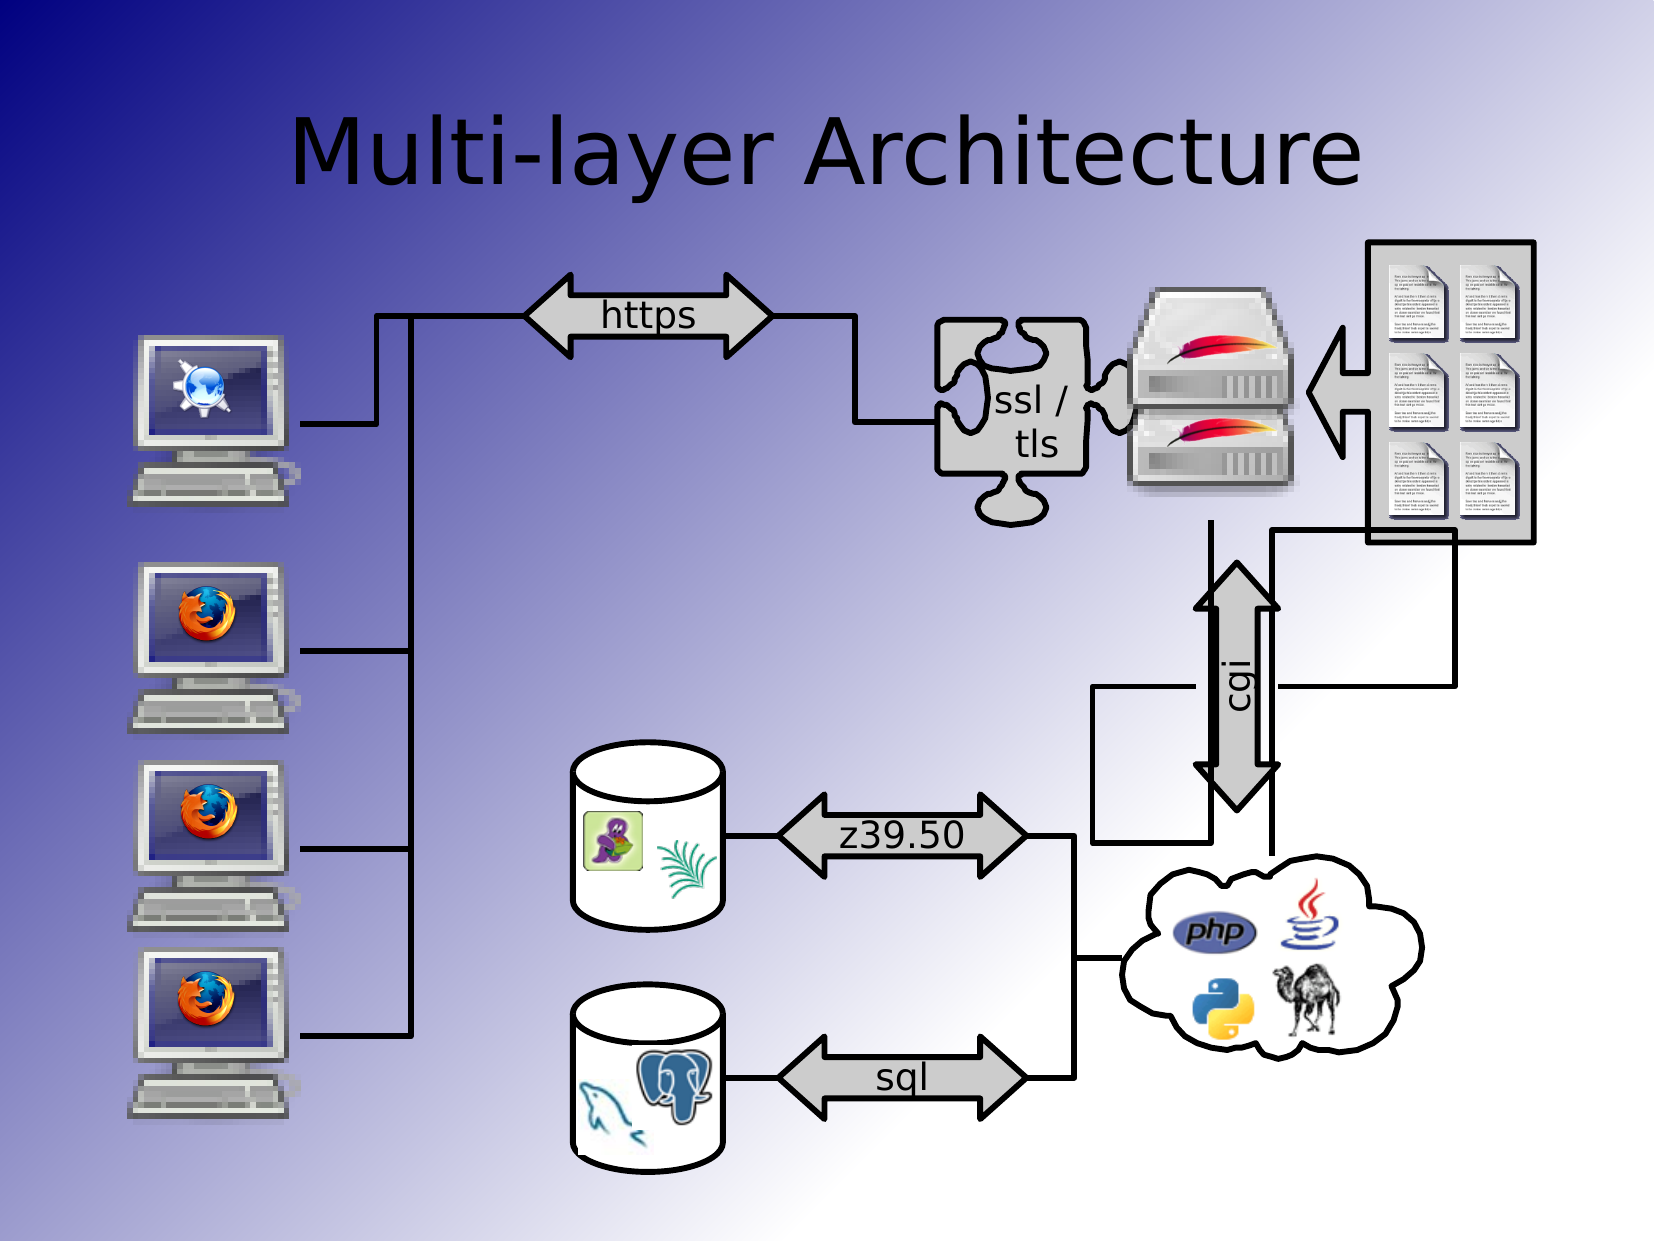

# Multi-layer Architecture
https
ssl /
tls
cgi
z39.50
sql